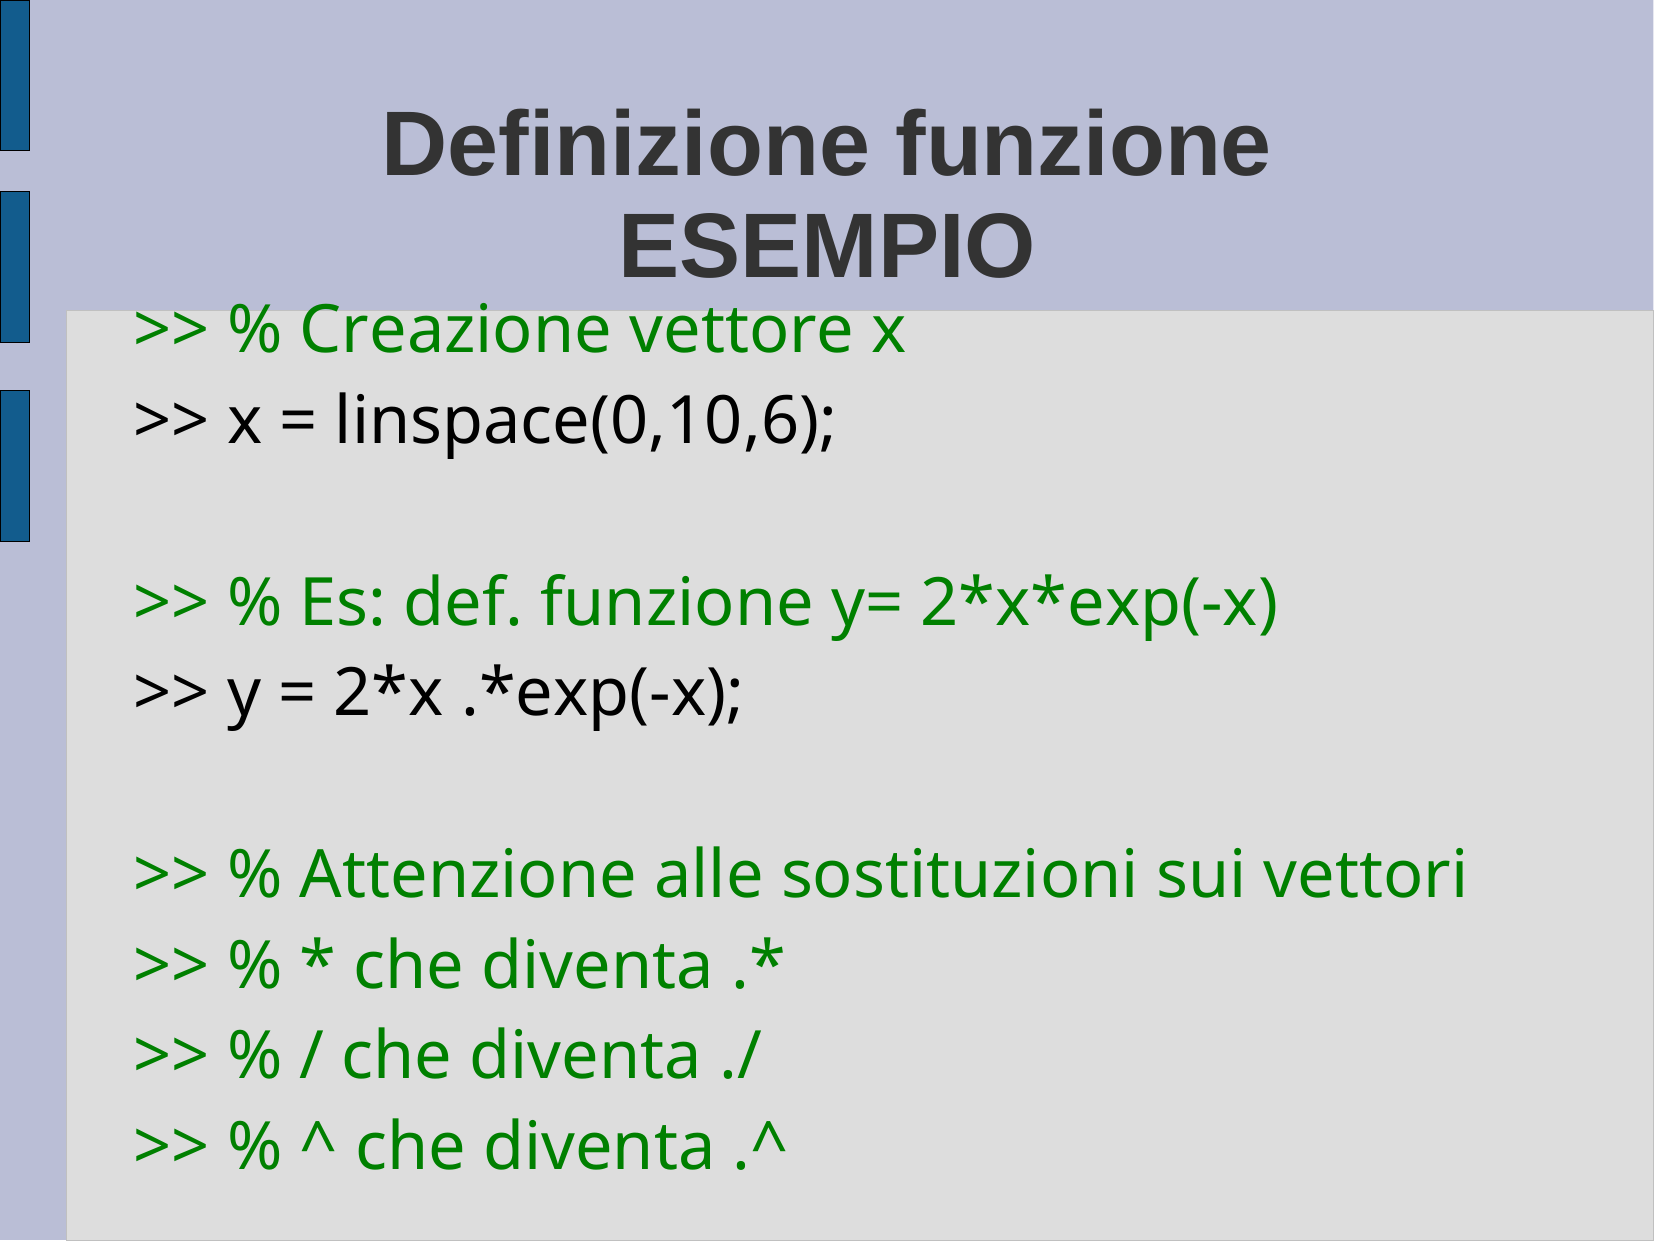

# Definizione funzione ESEMPIO
>> % Creazione vettore x
>> x = linspace(0,10,6);
>> % Es: def. funzione y= 2*x*exp(-x)
>> y = 2*x .*exp(-x);
>> % Attenzione alle sostituzioni sui vettori
>> % * che diventa .*
>> % / che diventa ./
>> % ^ che diventa .^